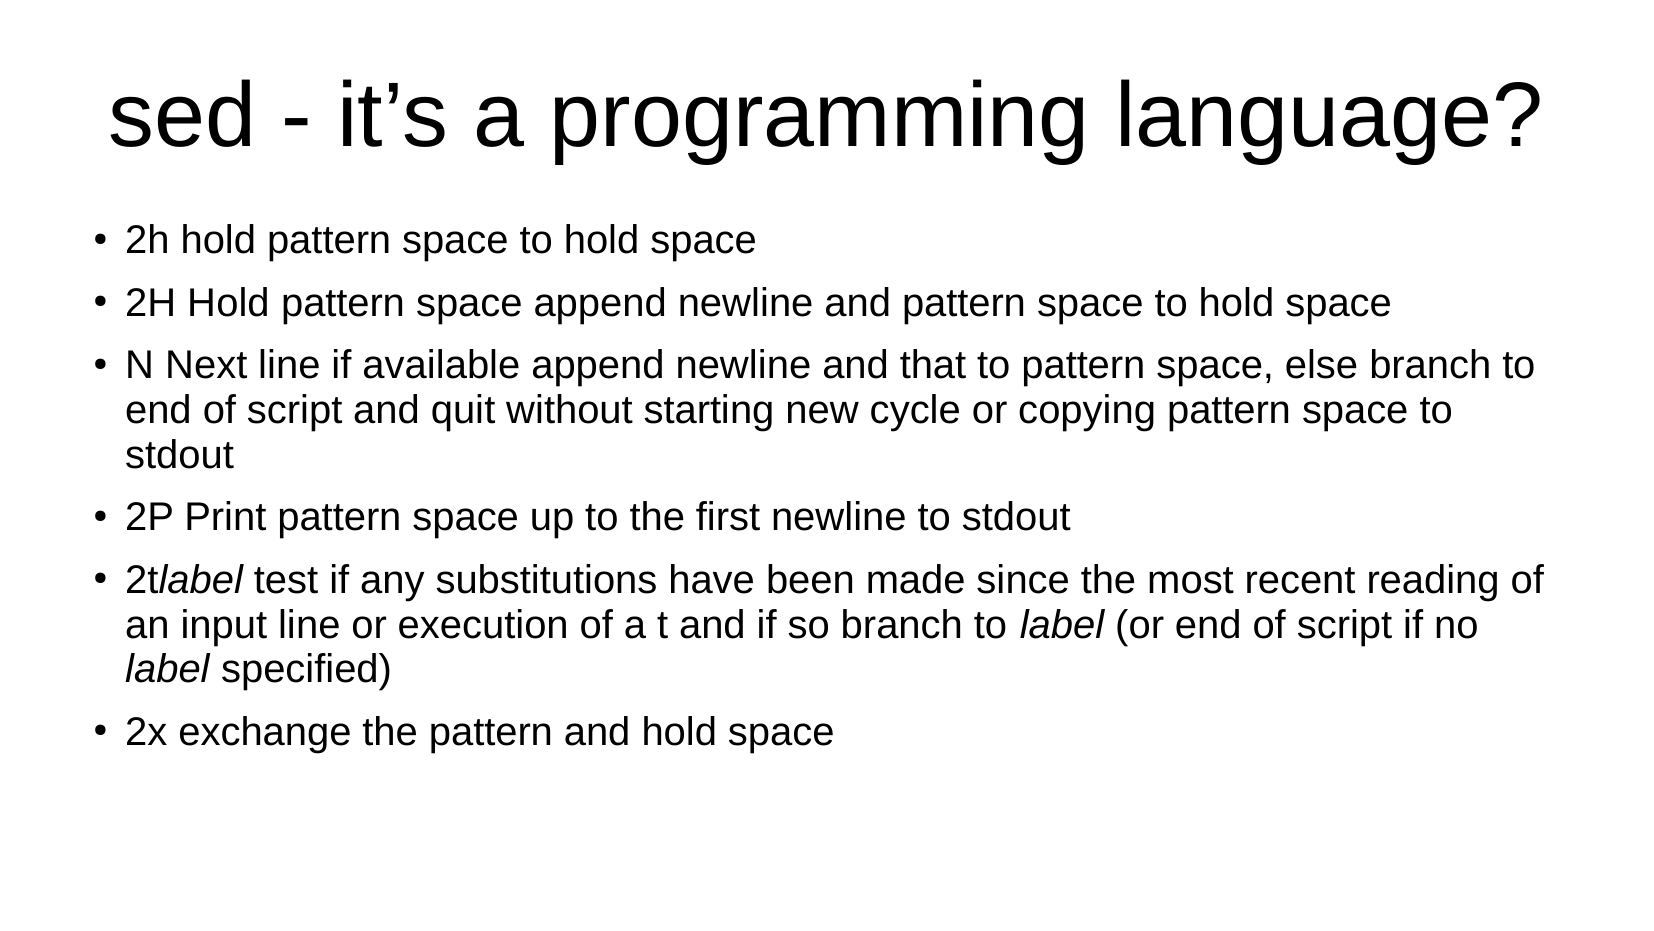

# sed - it’s a programming language?
2h hold pattern space to hold space
2H Hold pattern space append newline and pattern space to hold space
N Next line if available append newline and that to pattern space, else branch to end of script and quit without starting new cycle or copying pattern space to stdout
2P Print pattern space up to the first newline to stdout
2tlabel test if any substitutions have been made since the most recent reading of an input line or execution of a t and if so branch to label (or end of script if no label specified)
2x exchange the pattern and hold space